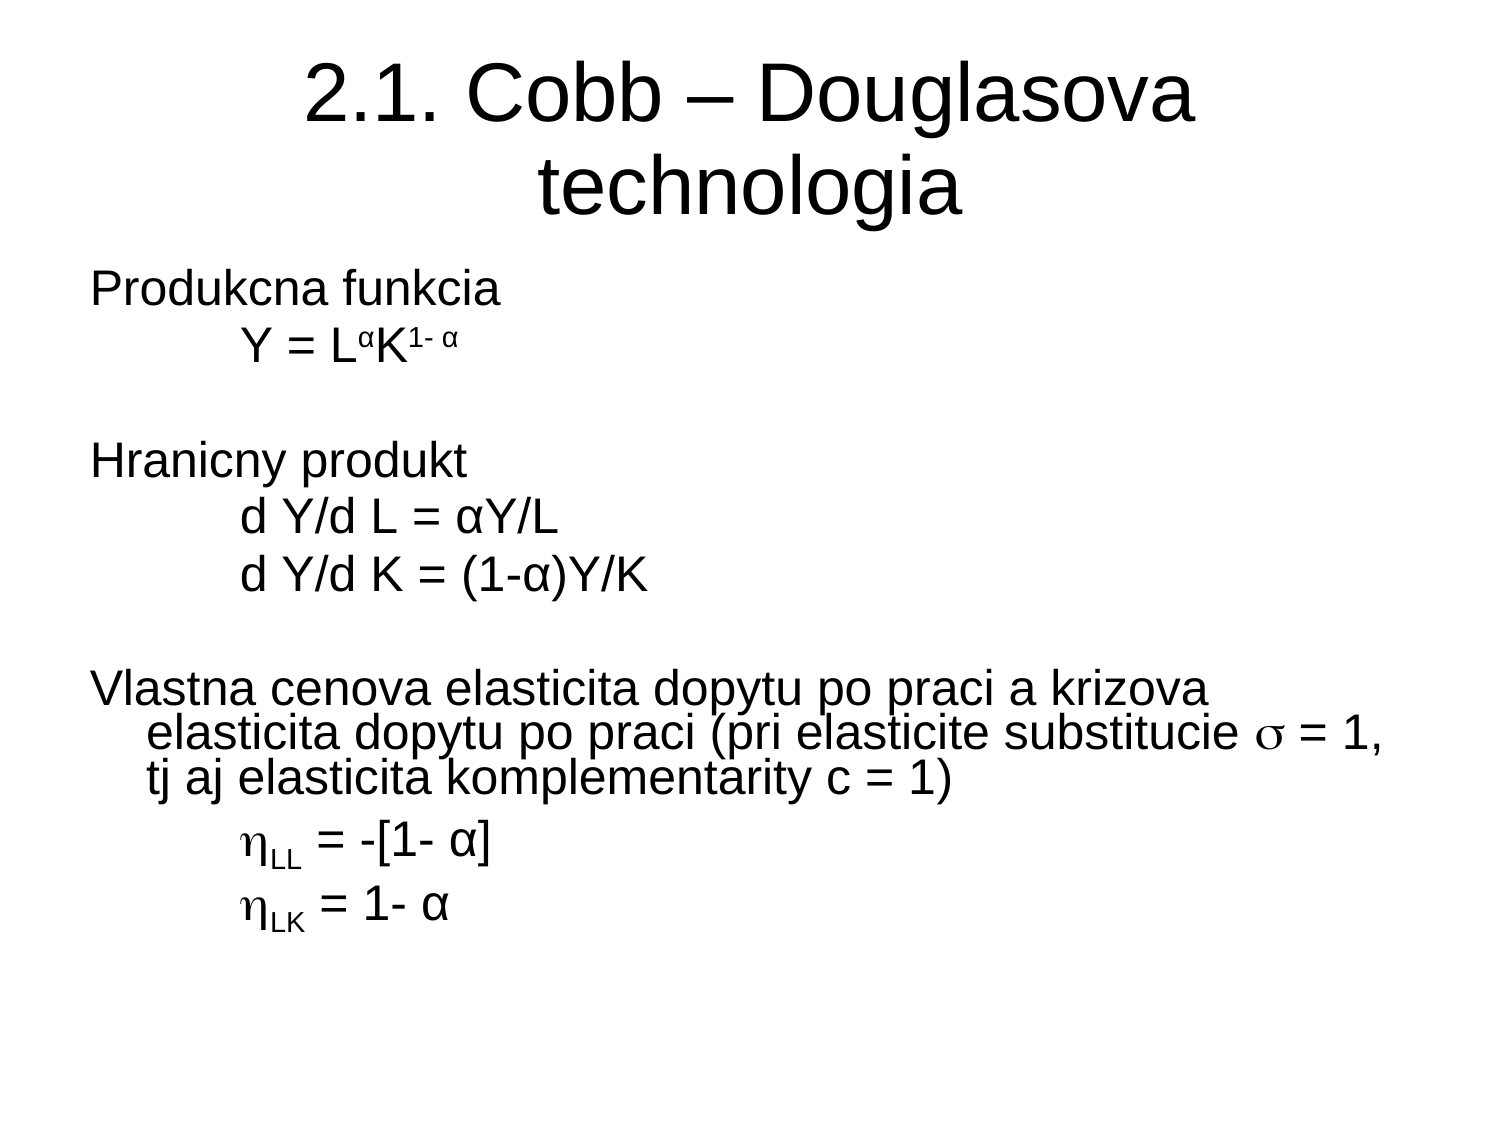

# 2.1. Cobb – Douglasova technologia
Produkcna funkcia
		Y = LαK1- α
Hranicny produkt
		d Y/d L = αY/L
		d Y/d K = (1-α)Y/K
Vlastna cenova elasticita dopytu po praci a krizova elasticita dopytu po praci (pri elasticite substitucie  = 1, tj aj elasticita komplementarity c = 1)
		LL = -[1- α]
		LK = 1- α